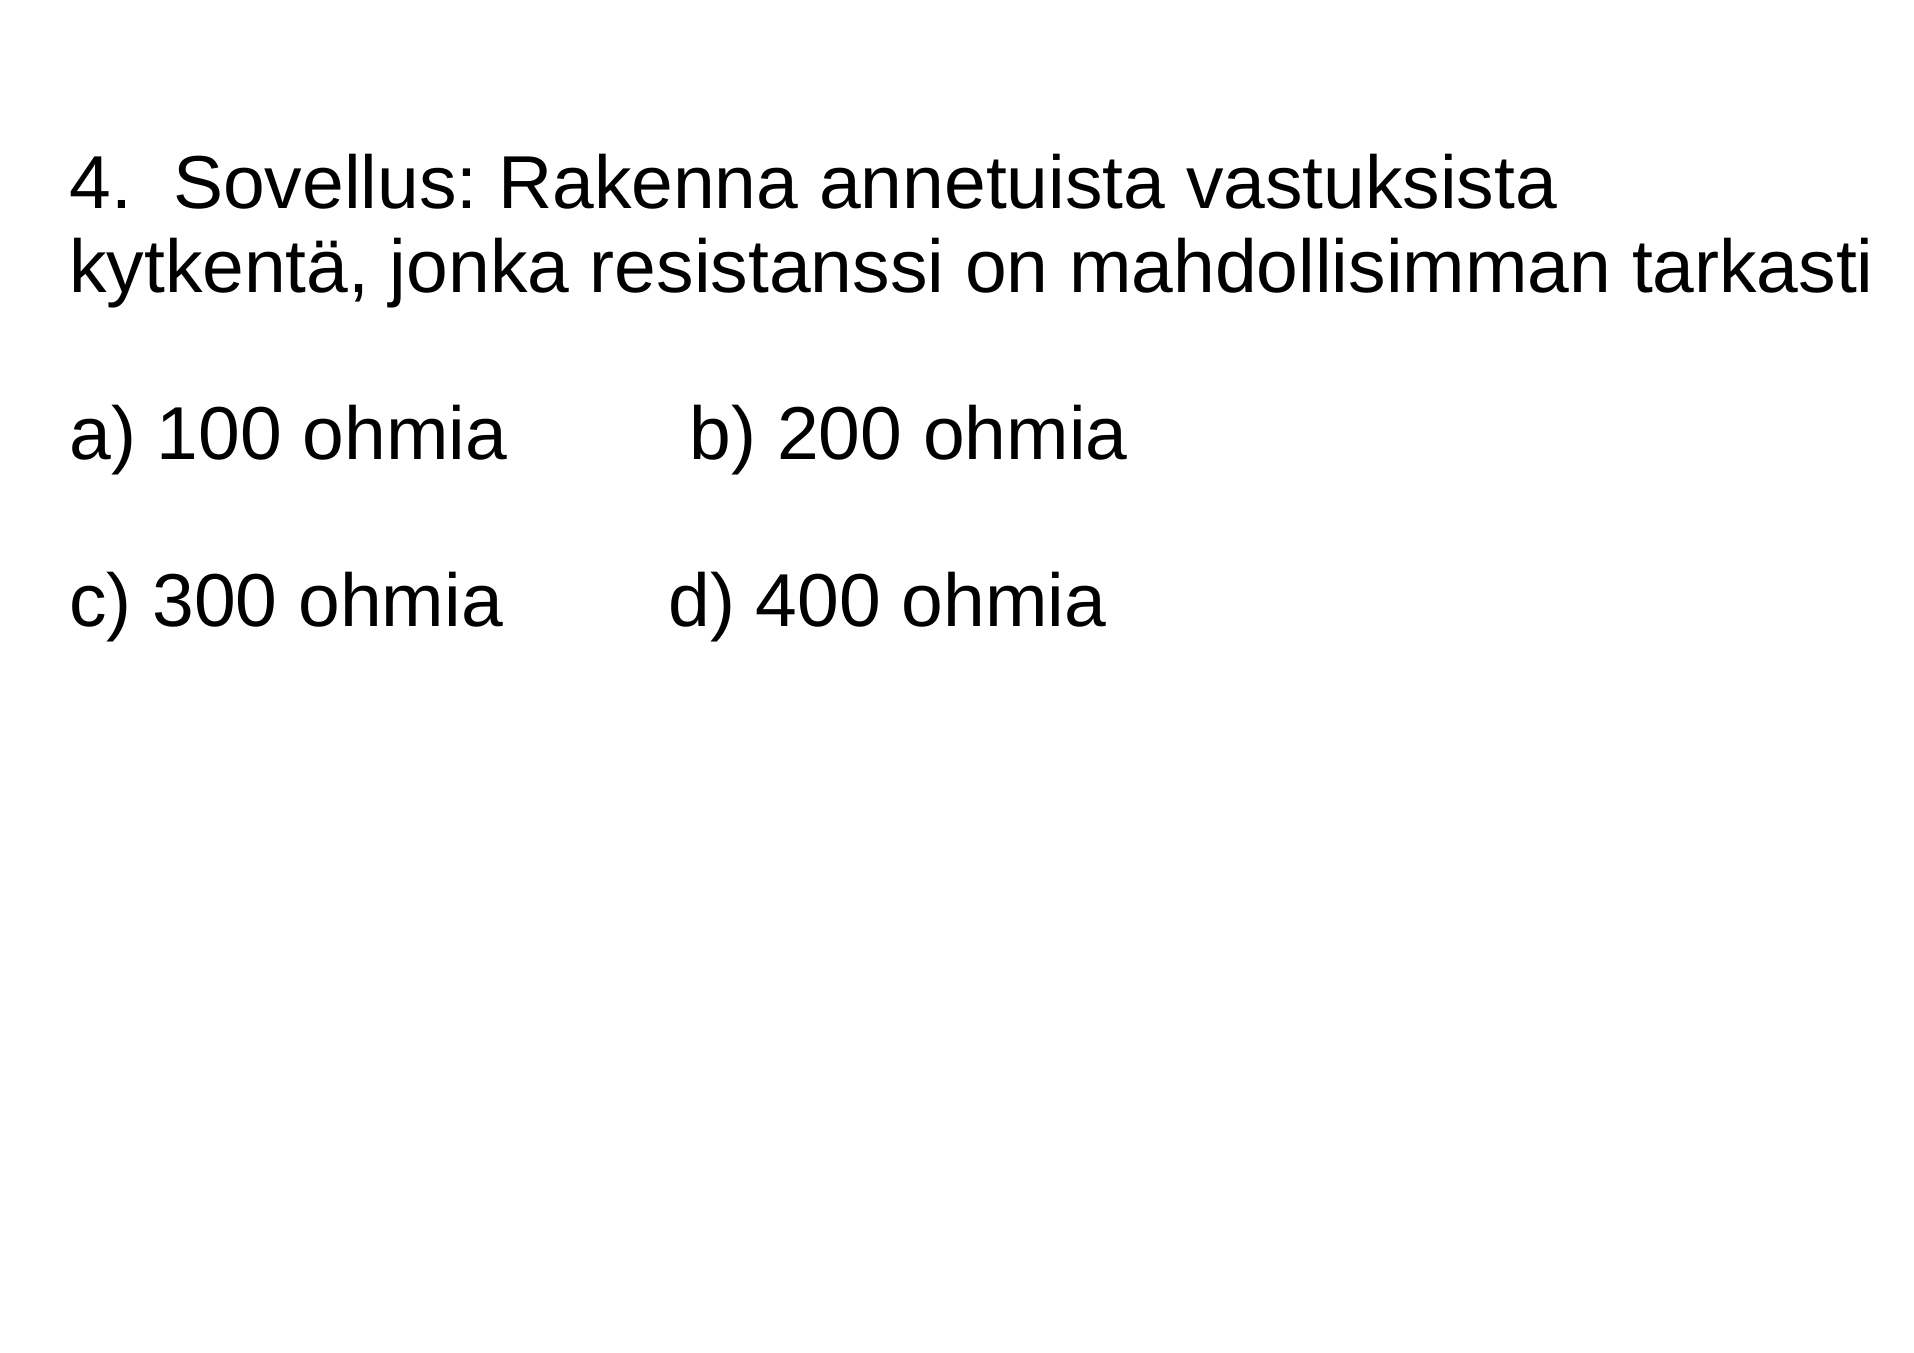

4. Sovellus: Rakenna annetuista vastuksista
kytkentä, jonka resistanssi on mahdollisimman tarkasti
a) 100 ohmia b) 200 ohmia
c) 300 ohmia d) 400 ohmia